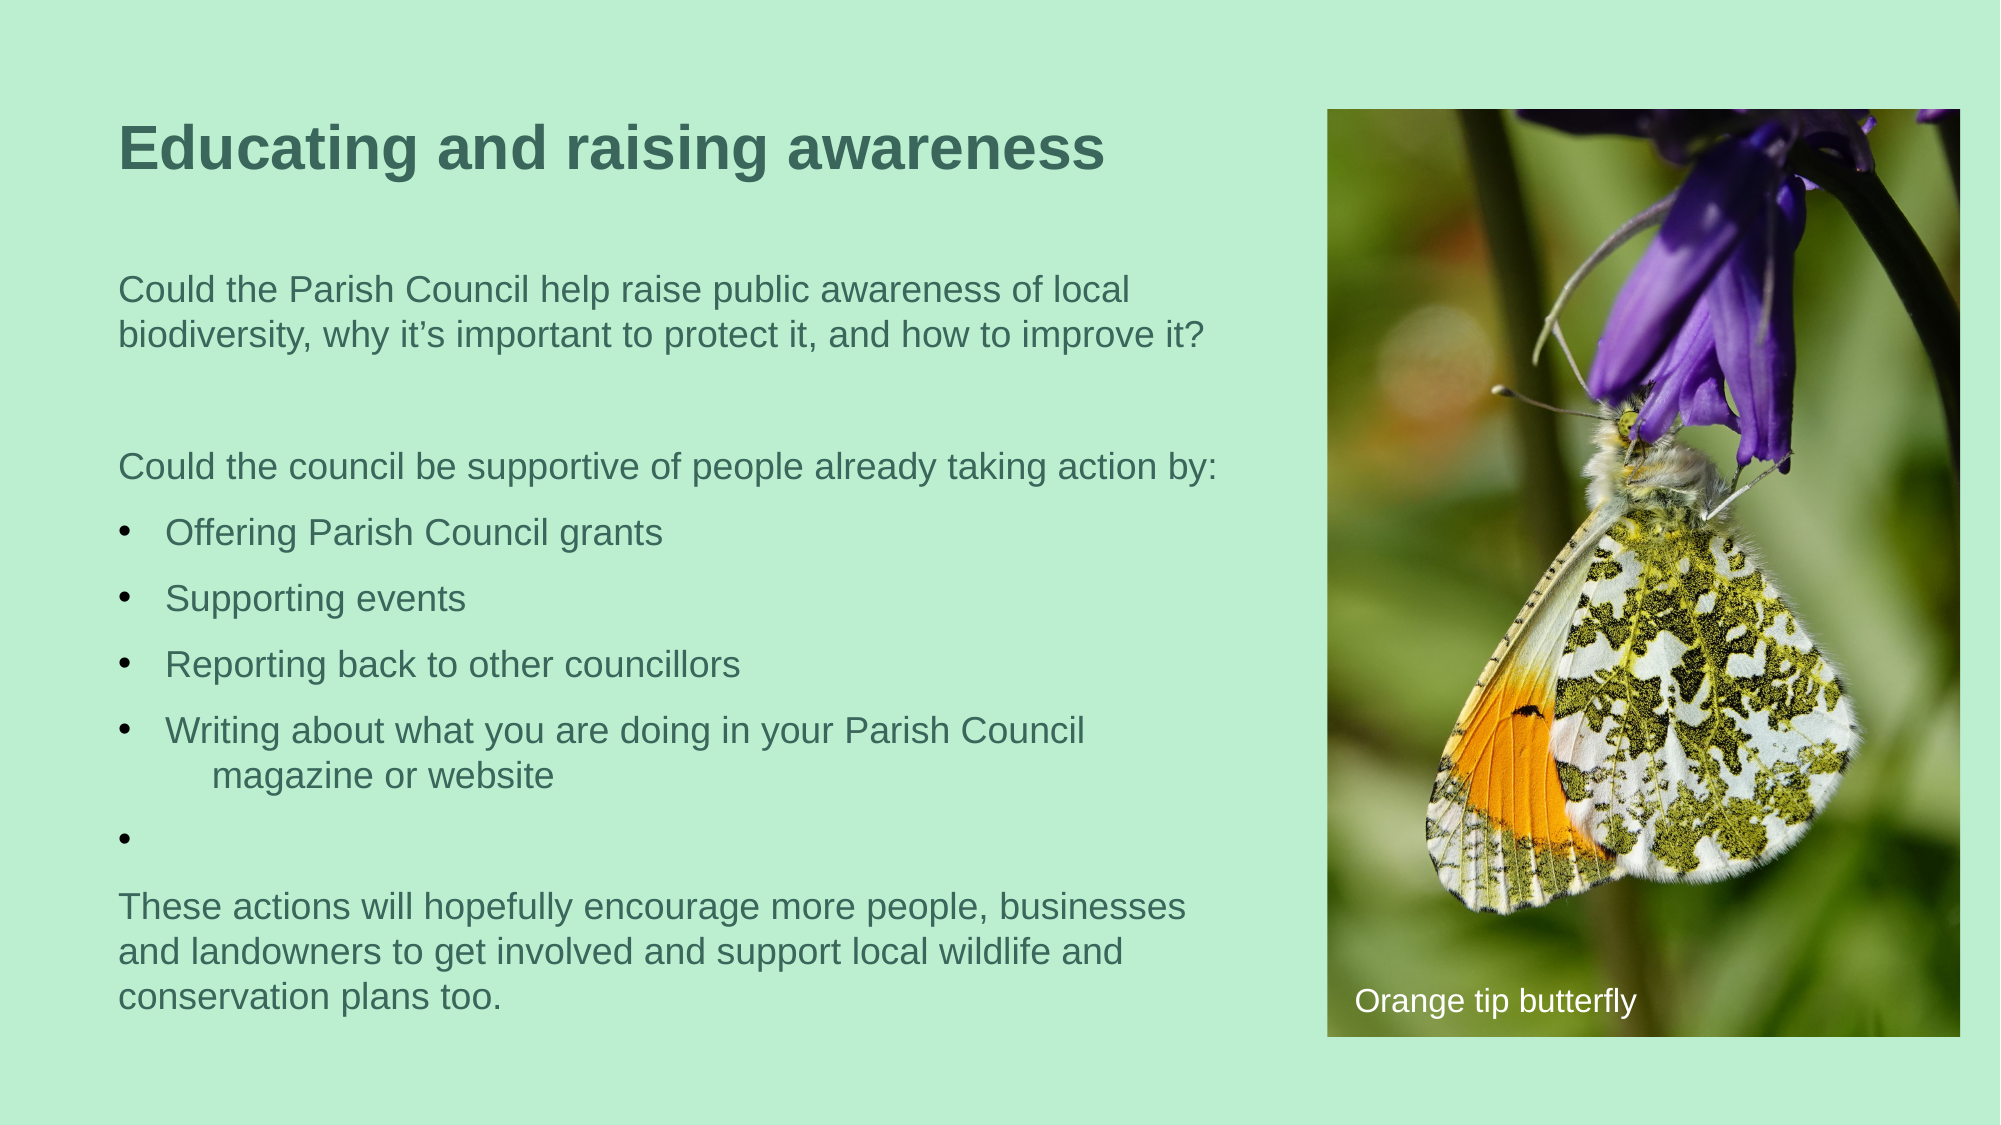

# Educating and raising awareness
Could the Parish Council help raise public awareness of local biodiversity, why it’s important to protect it, and how to improve it?
Could the council be supportive of people already taking action by:
Offering Parish Council grants
Supporting events
Reporting back to other councillors
Writing about what you are doing in your Parish Council magazine or website
These actions will hopefully encourage more people, businesses and landowners to get involved and support local wildlife and conservation plans too.
Orange tip butterfly